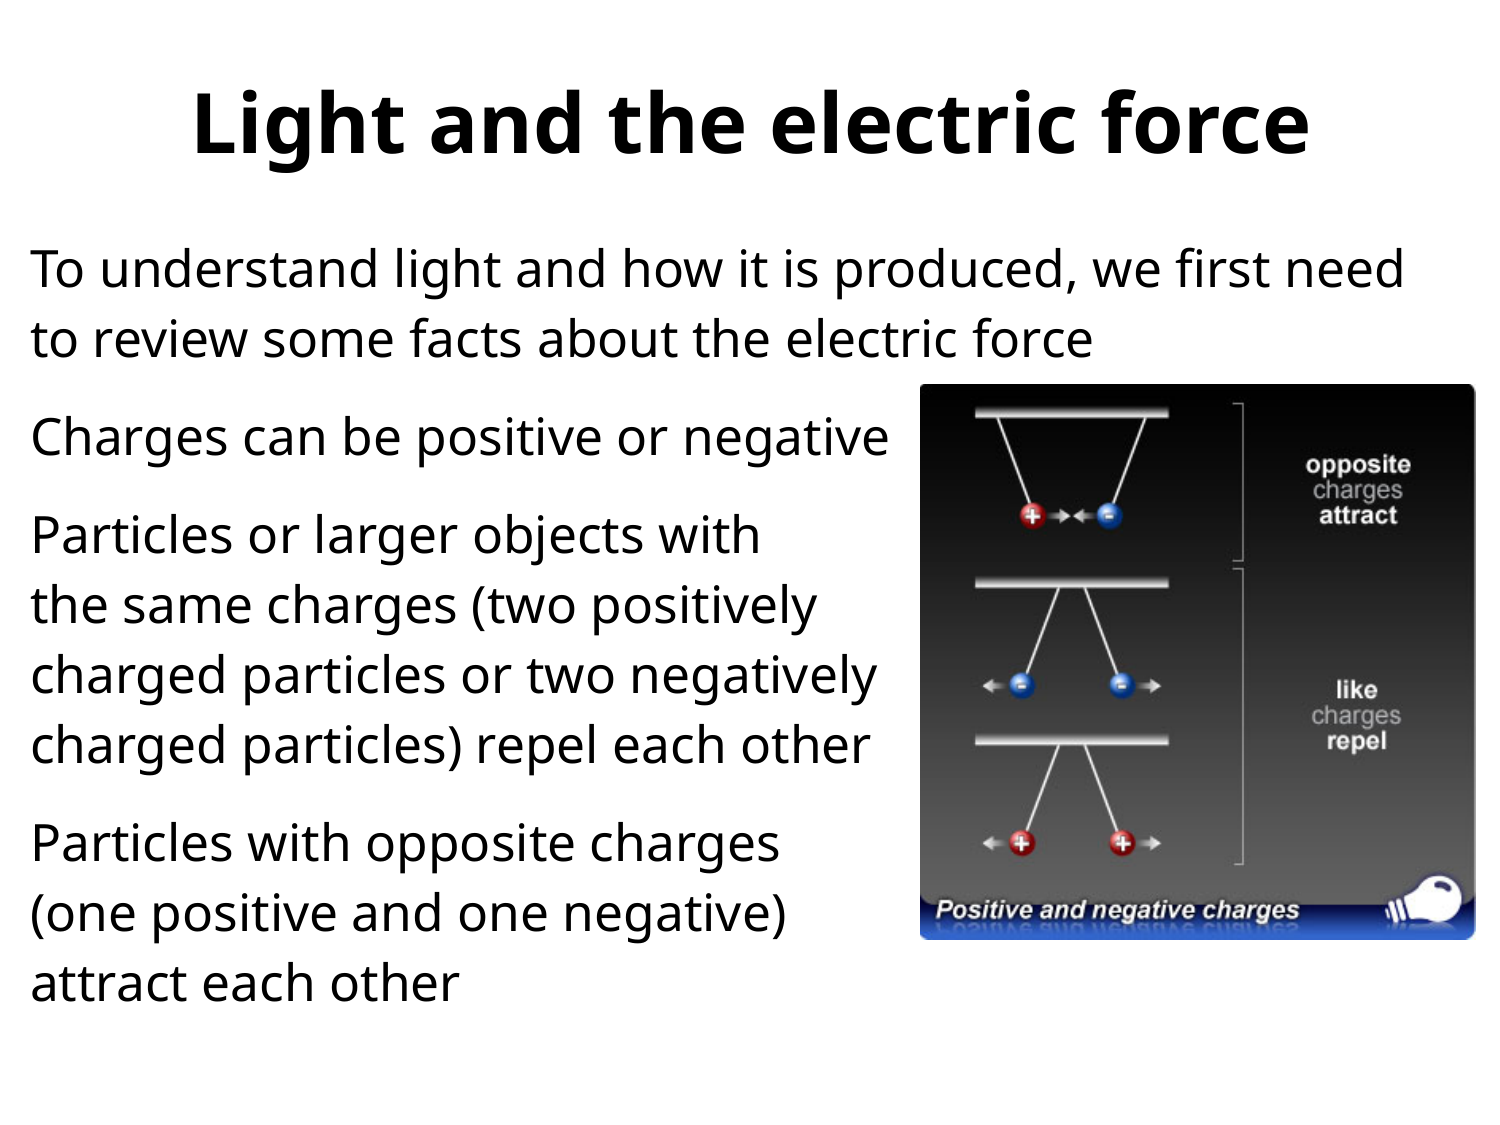

# Light and the electric force
To understand light and how it is produced, we first need to review some facts about the electric force
Charges can be positive or negative
Particles or larger objects with
the same charges (two positively
charged particles or two negatively
charged particles) repel each other
Particles with opposite charges
(one positive and one negative)
attract each other